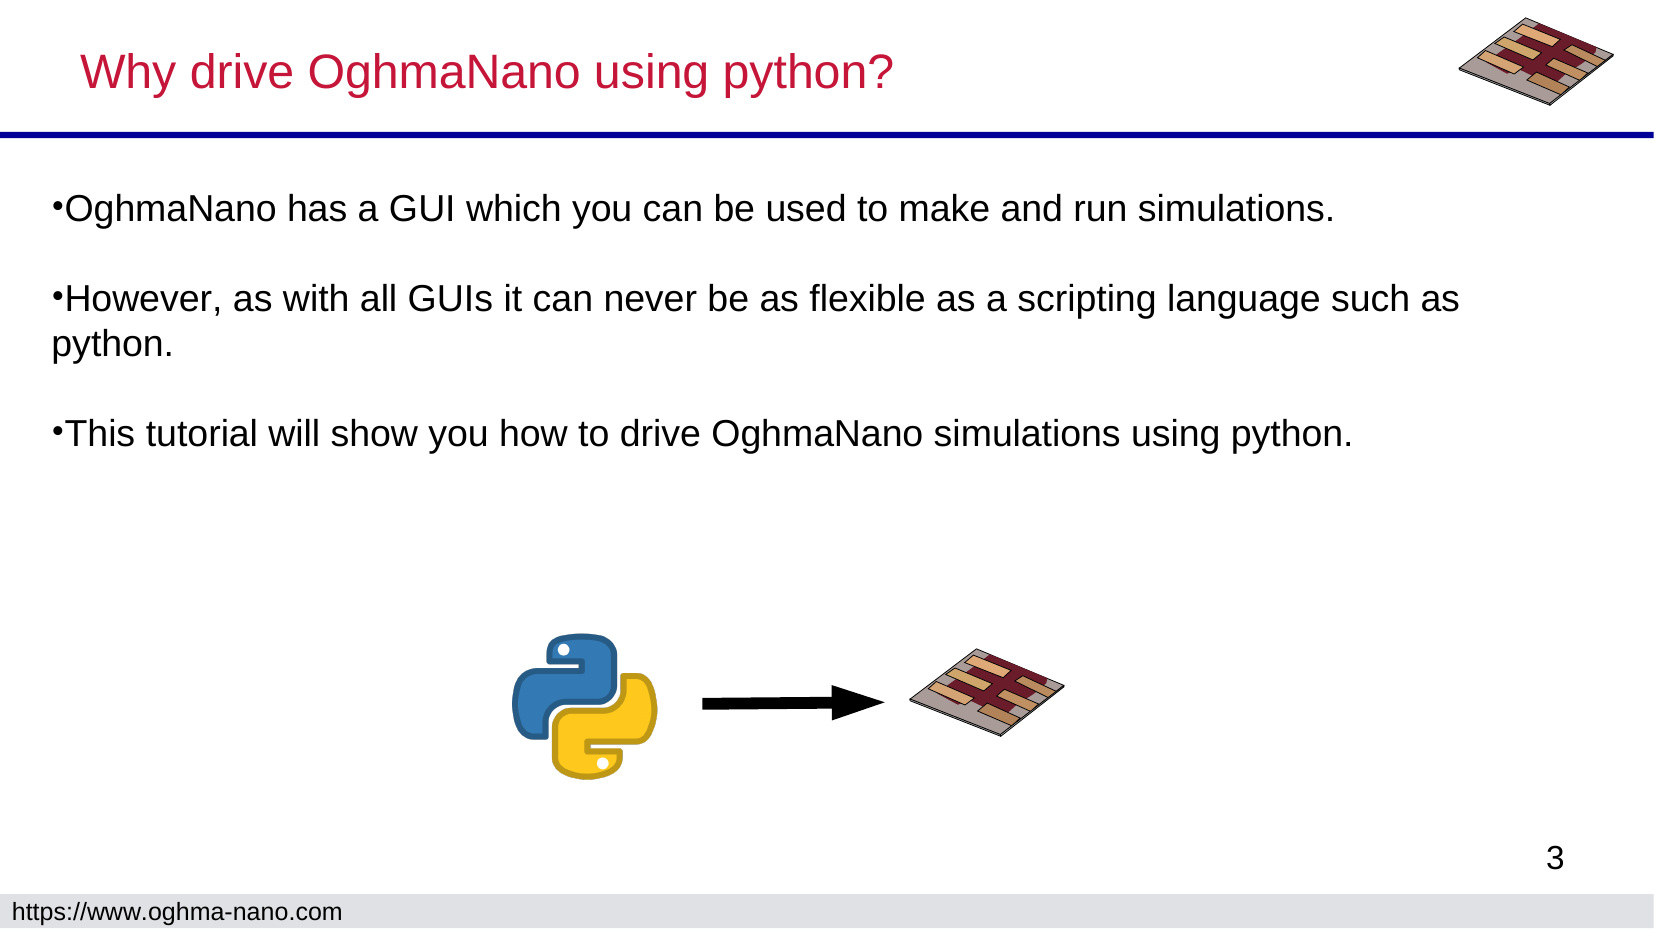

# Why drive OghmaNano using python?
OghmaNano has a GUI which you can be used to make and run simulations.
However, as with all GUIs it can never be as flexible as a scripting language such as python.
This tutorial will show you how to drive OghmaNano simulations using python.